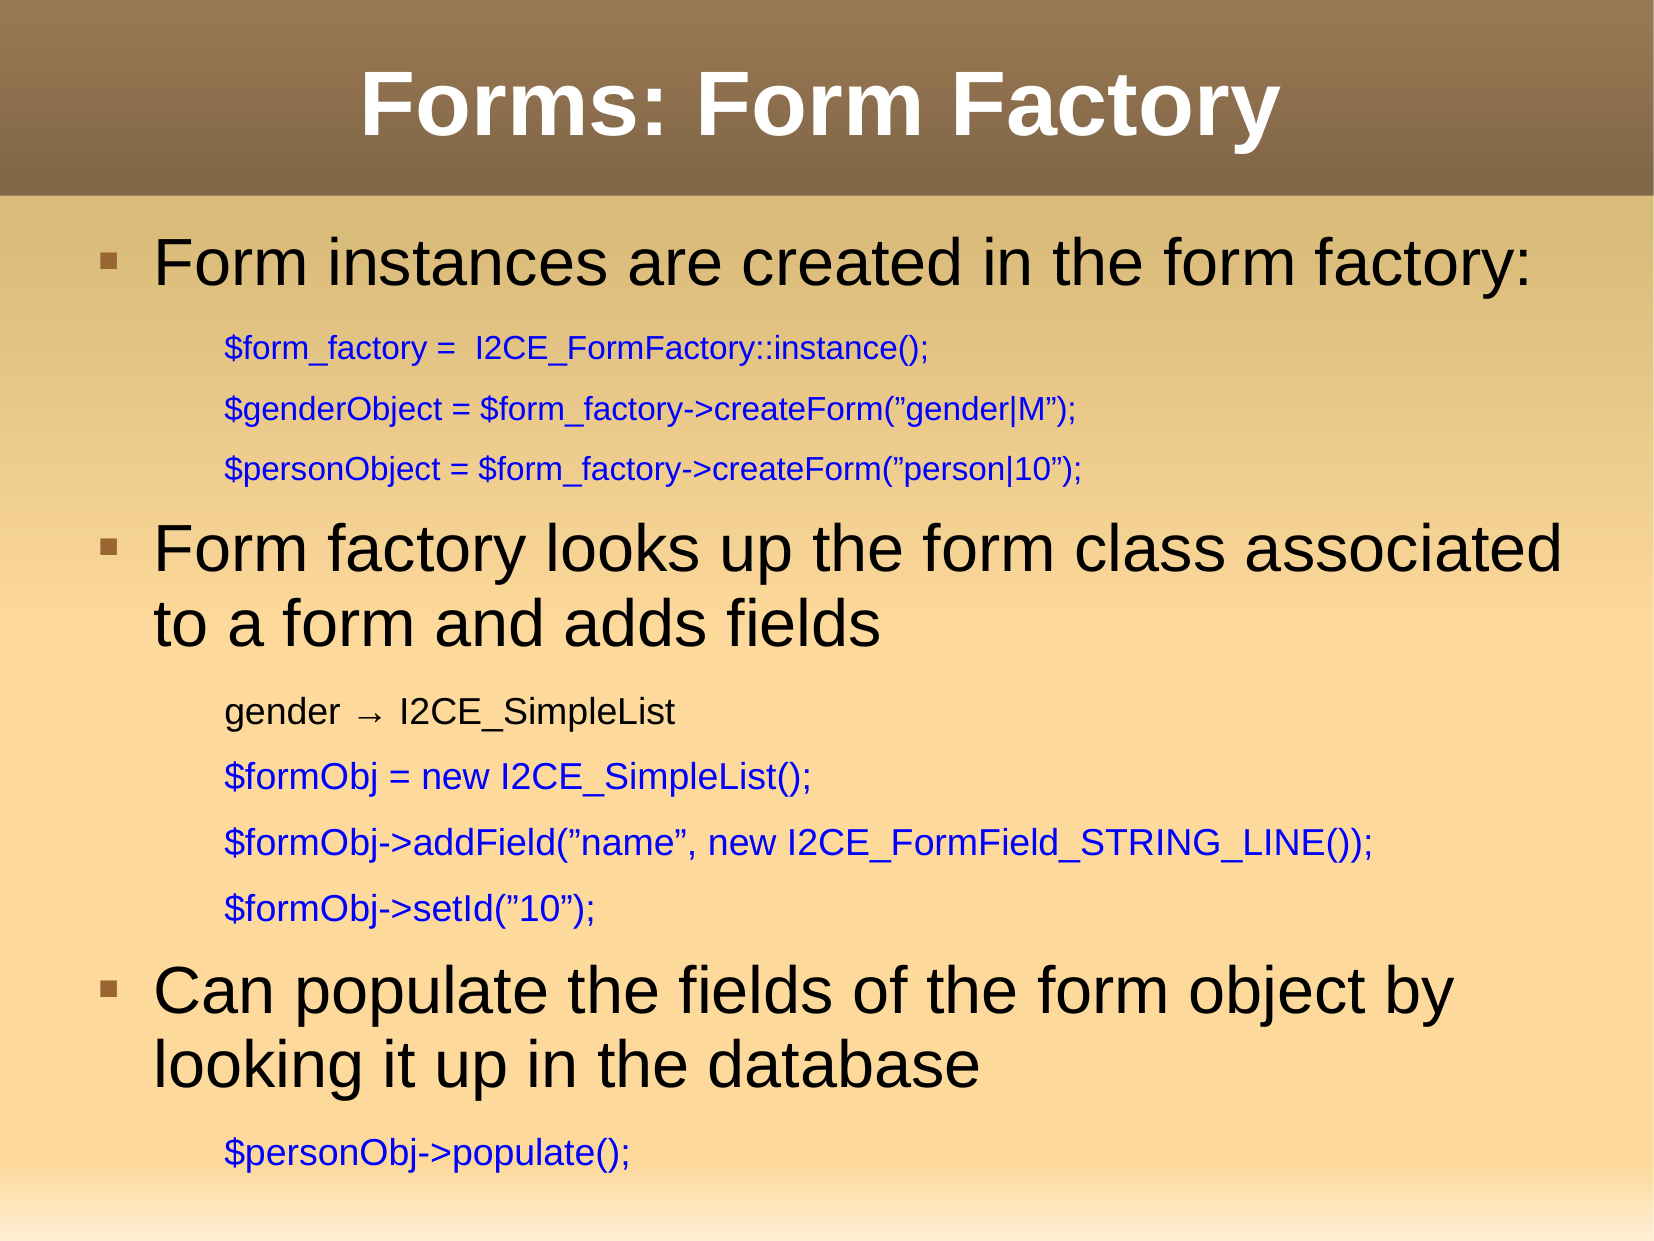

# Forms: Form Factory
Form instances are created in the form factory:
$form_factory = I2CE_FormFactory::instance();
$genderObject = $form_factory->createForm(”gender|M”);
$personObject = $form_factory->createForm(”person|10”);
Form factory looks up the form class associated to a form and adds fields
gender → I2CE_SimpleList
$formObj = new I2CE_SimpleList();
$formObj->addField(”name”, new I2CE_FormField_STRING_LINE());
$formObj->setId(”10”);
Can populate the fields of the form object by looking it up in the database
$personObj->populate();